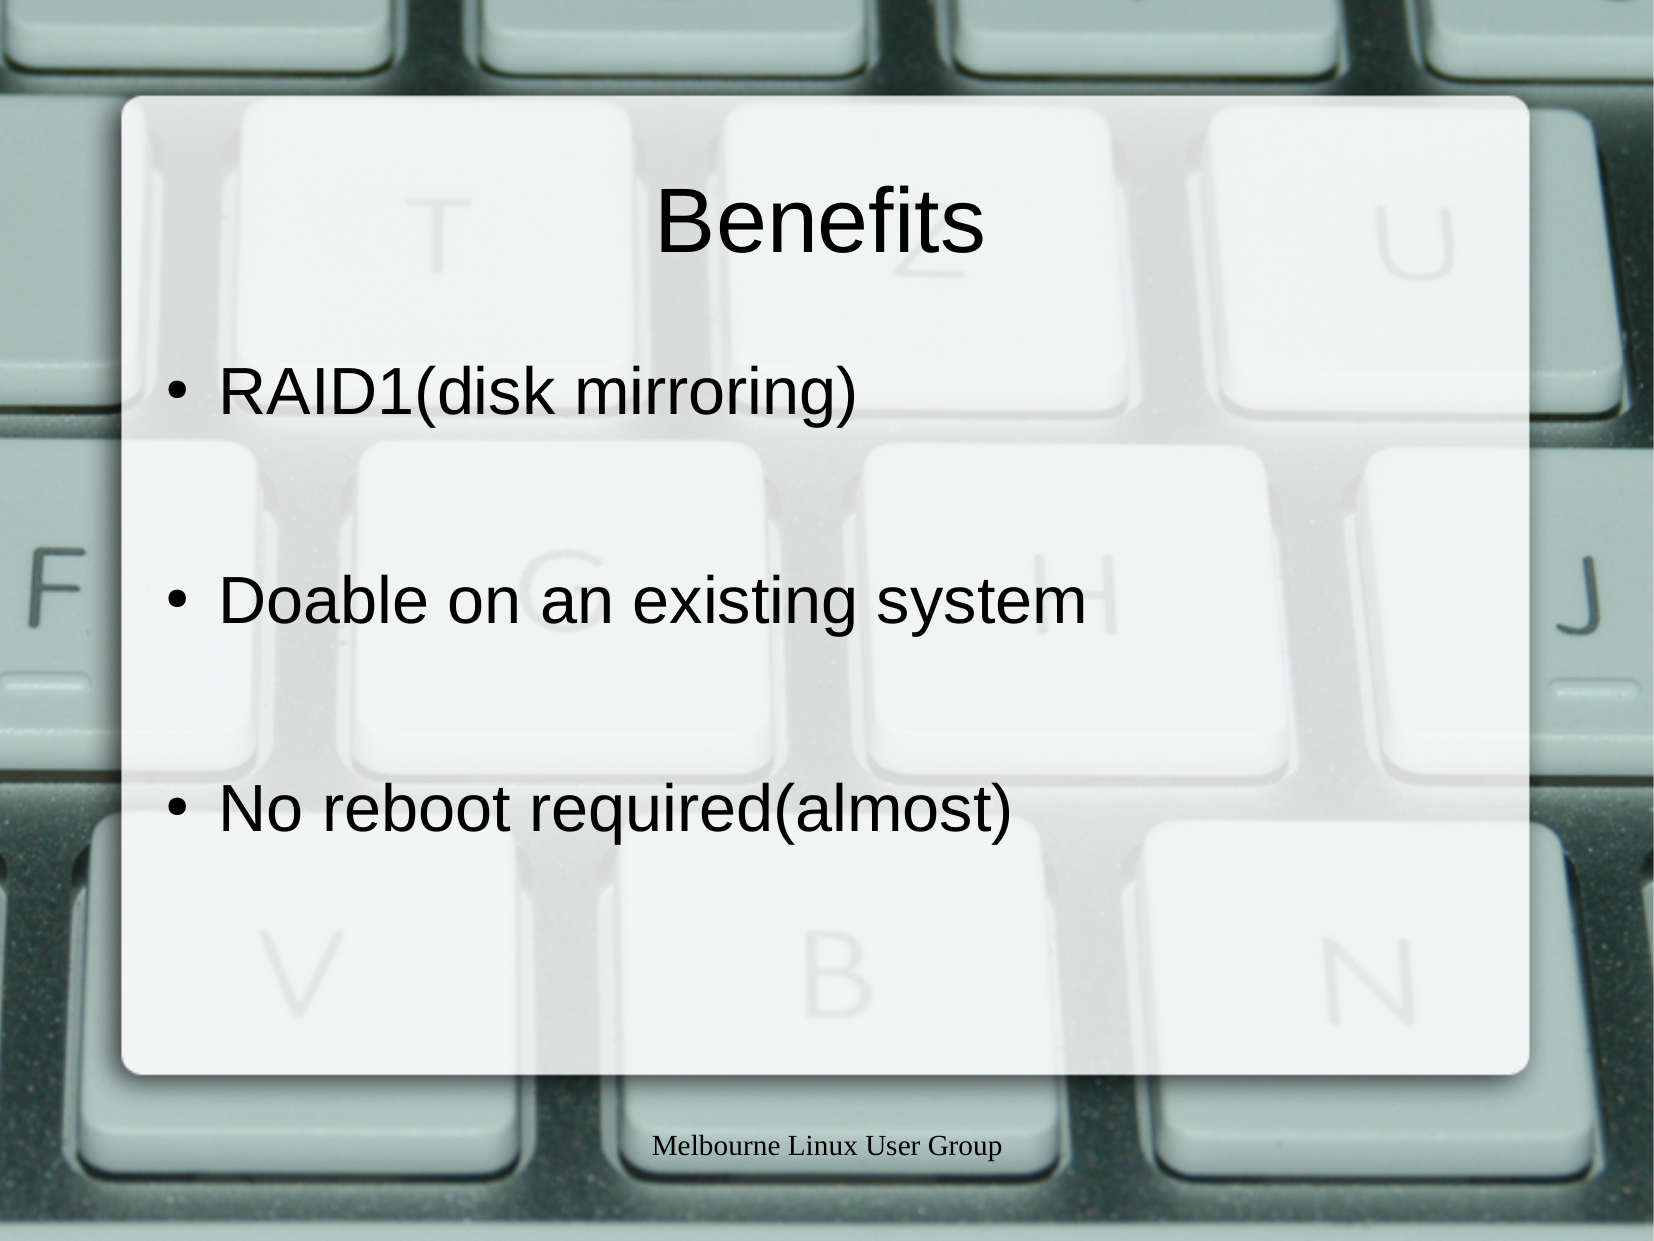

# Benefits
RAID1(disk mirroring)
Doable on an existing system
No reboot required(almost)
Melbourne Linux User Group